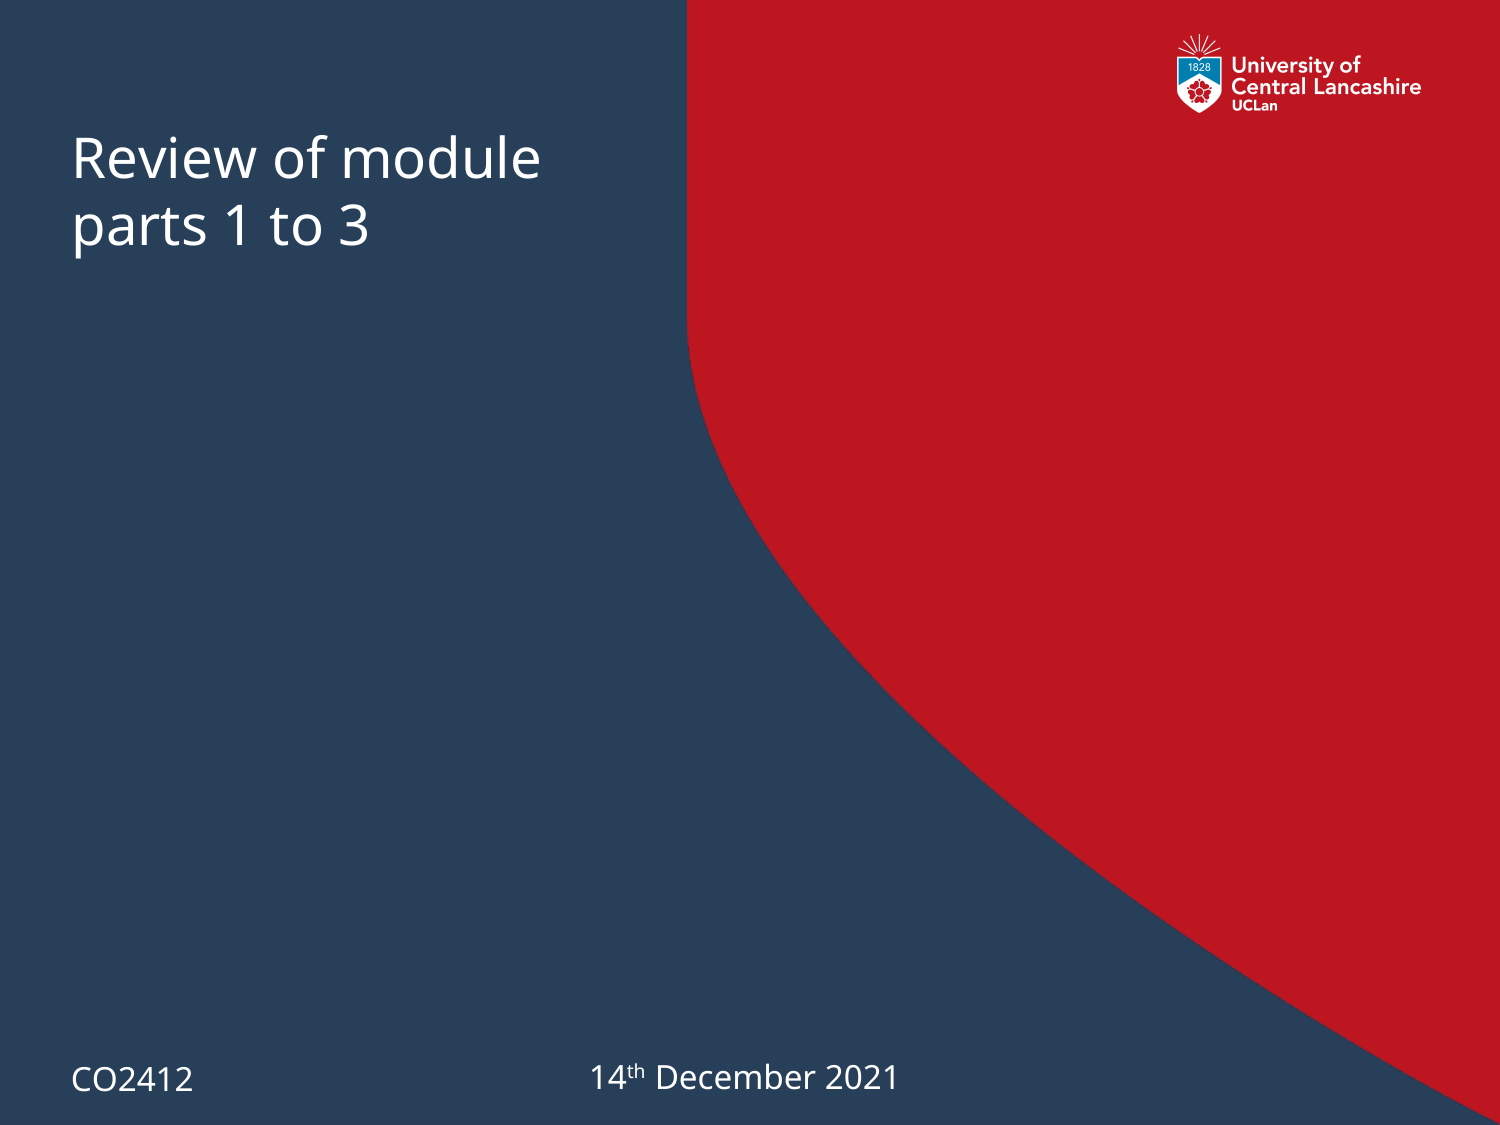

Review of module
parts 1 to 3